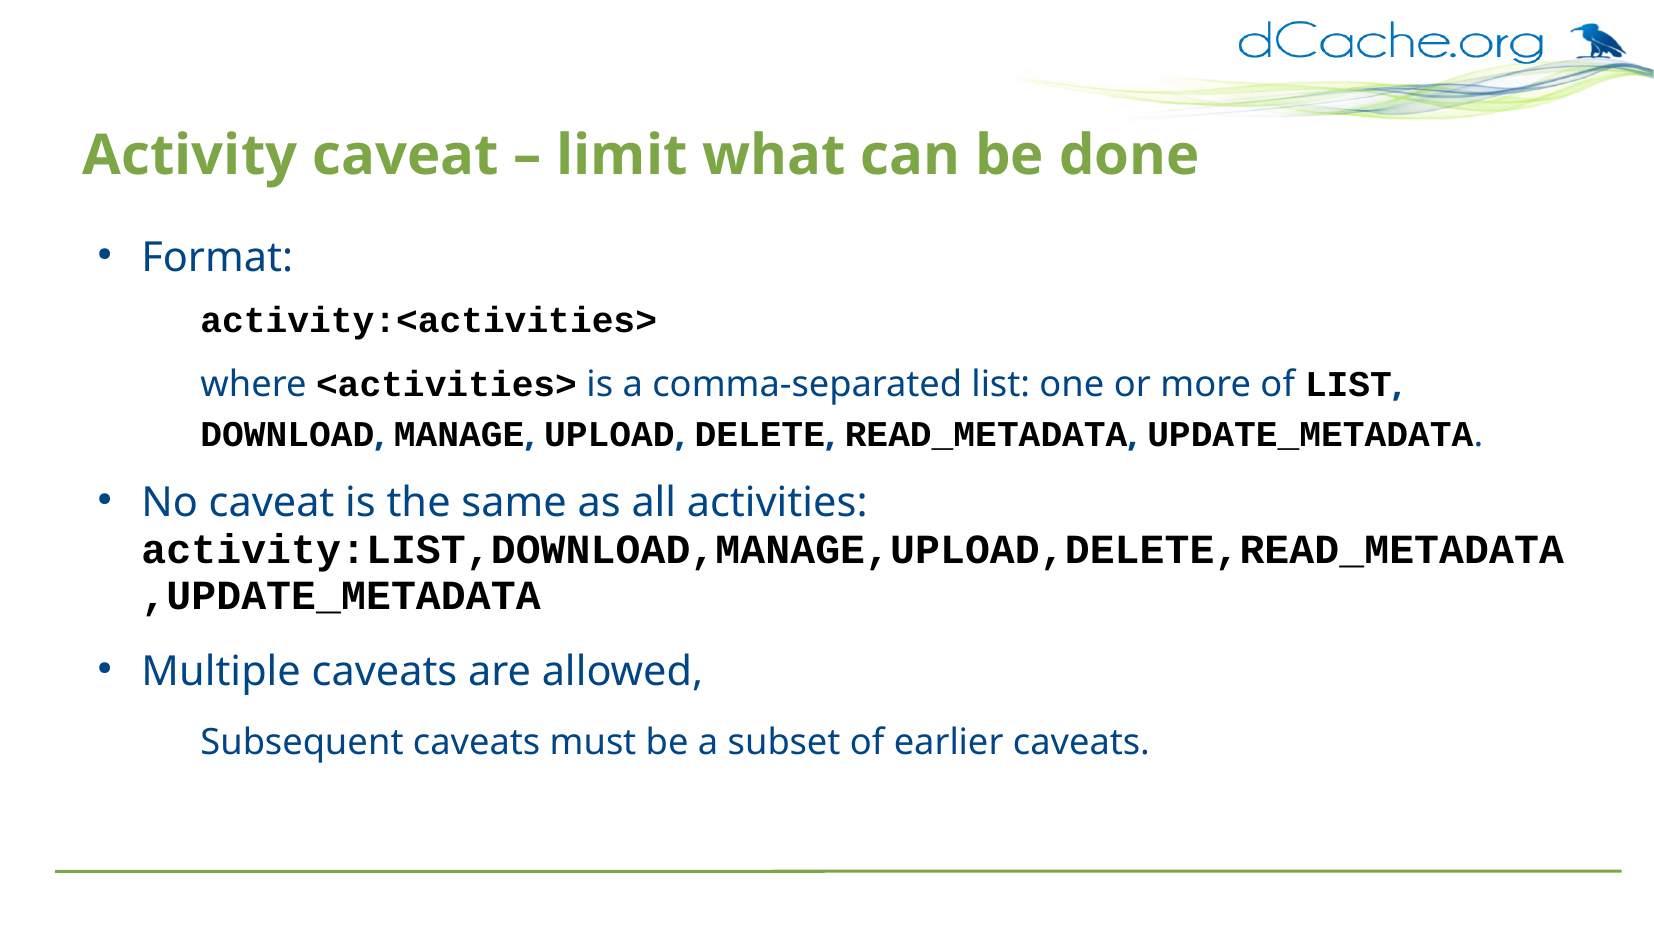

# Activity caveat – limit what can be done
Format:
activity:<activities>
where <activities> is a comma-separated list: one or more of LIST, DOWNLOAD, MANAGE, UPLOAD, DELETE, READ_METADATA, UPDATE_METADATA.
No caveat is the same as all activities: activity:LIST,DOWNLOAD,MANAGE,UPLOAD,DELETE,READ_METADATA,UPDATE_METADATA
Multiple caveats are allowed,
Subsequent caveats must be a subset of earlier caveats.